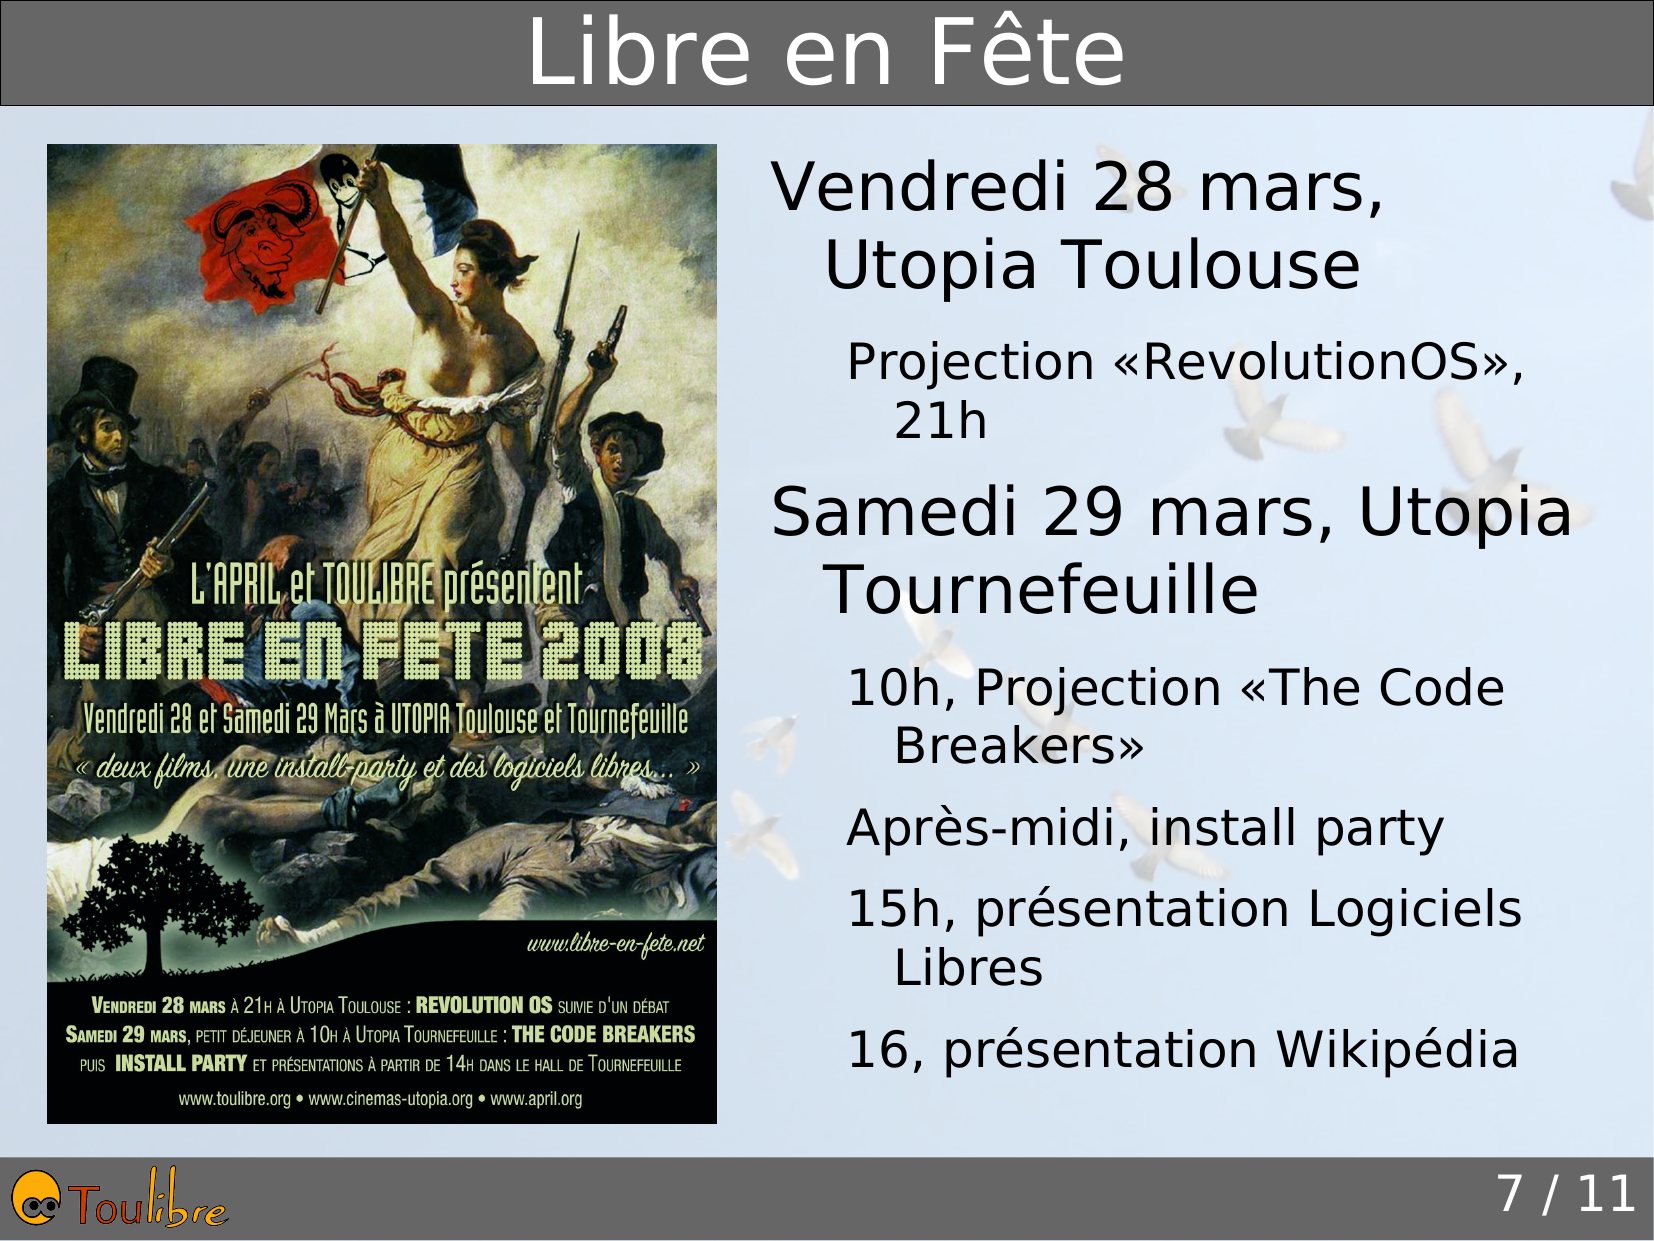

# Libre en Fête
Vendredi 28 mars, Utopia Toulouse
Projection «RevolutionOS», 21h
Samedi 29 mars, Utopia Tournefeuille
10h, Projection «The Code Breakers»
Après-midi, install party
15h, présentation Logiciels Libres
16, présentation Wikipédia